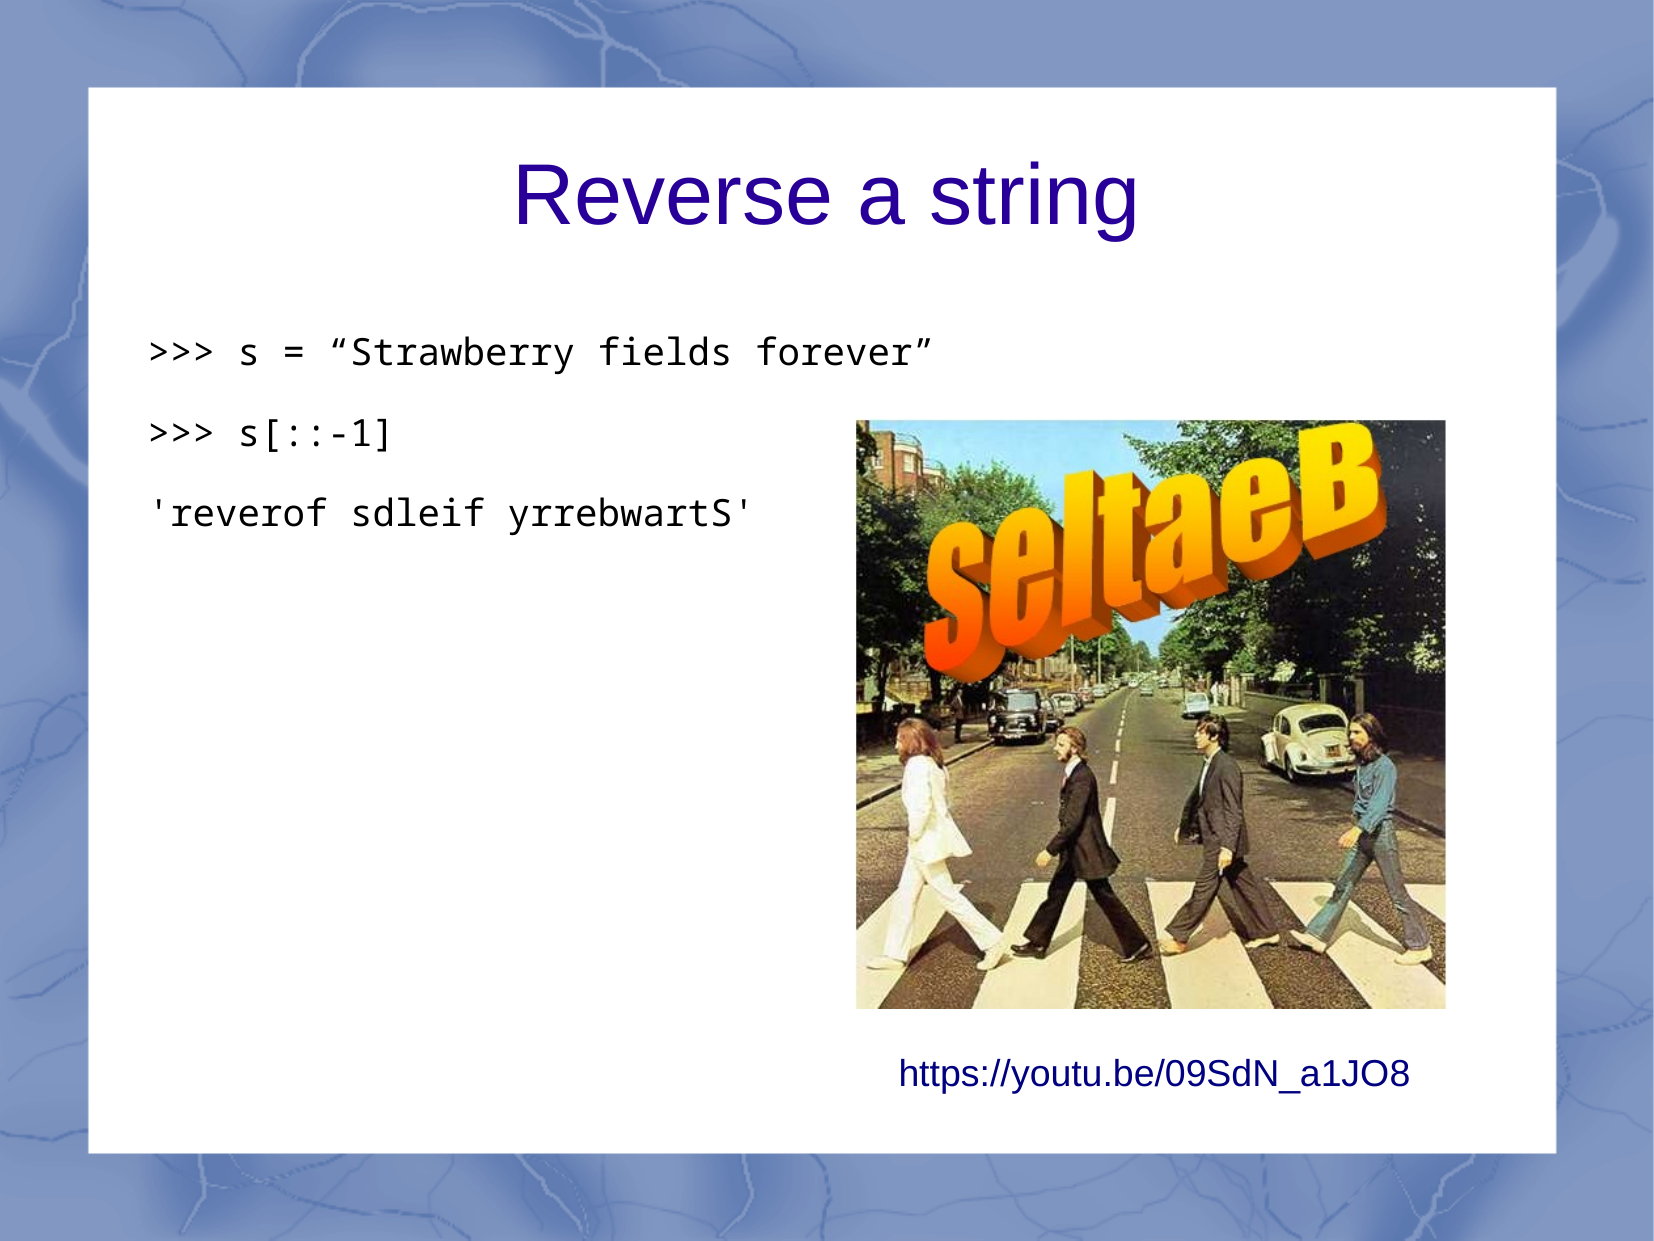

# Reverse a string
>>> s = “Strawberry fields forever”
>>> s[::-1]
'reverof sdleif yrrebwartS'
https://youtu.be/09SdN_a1JO8